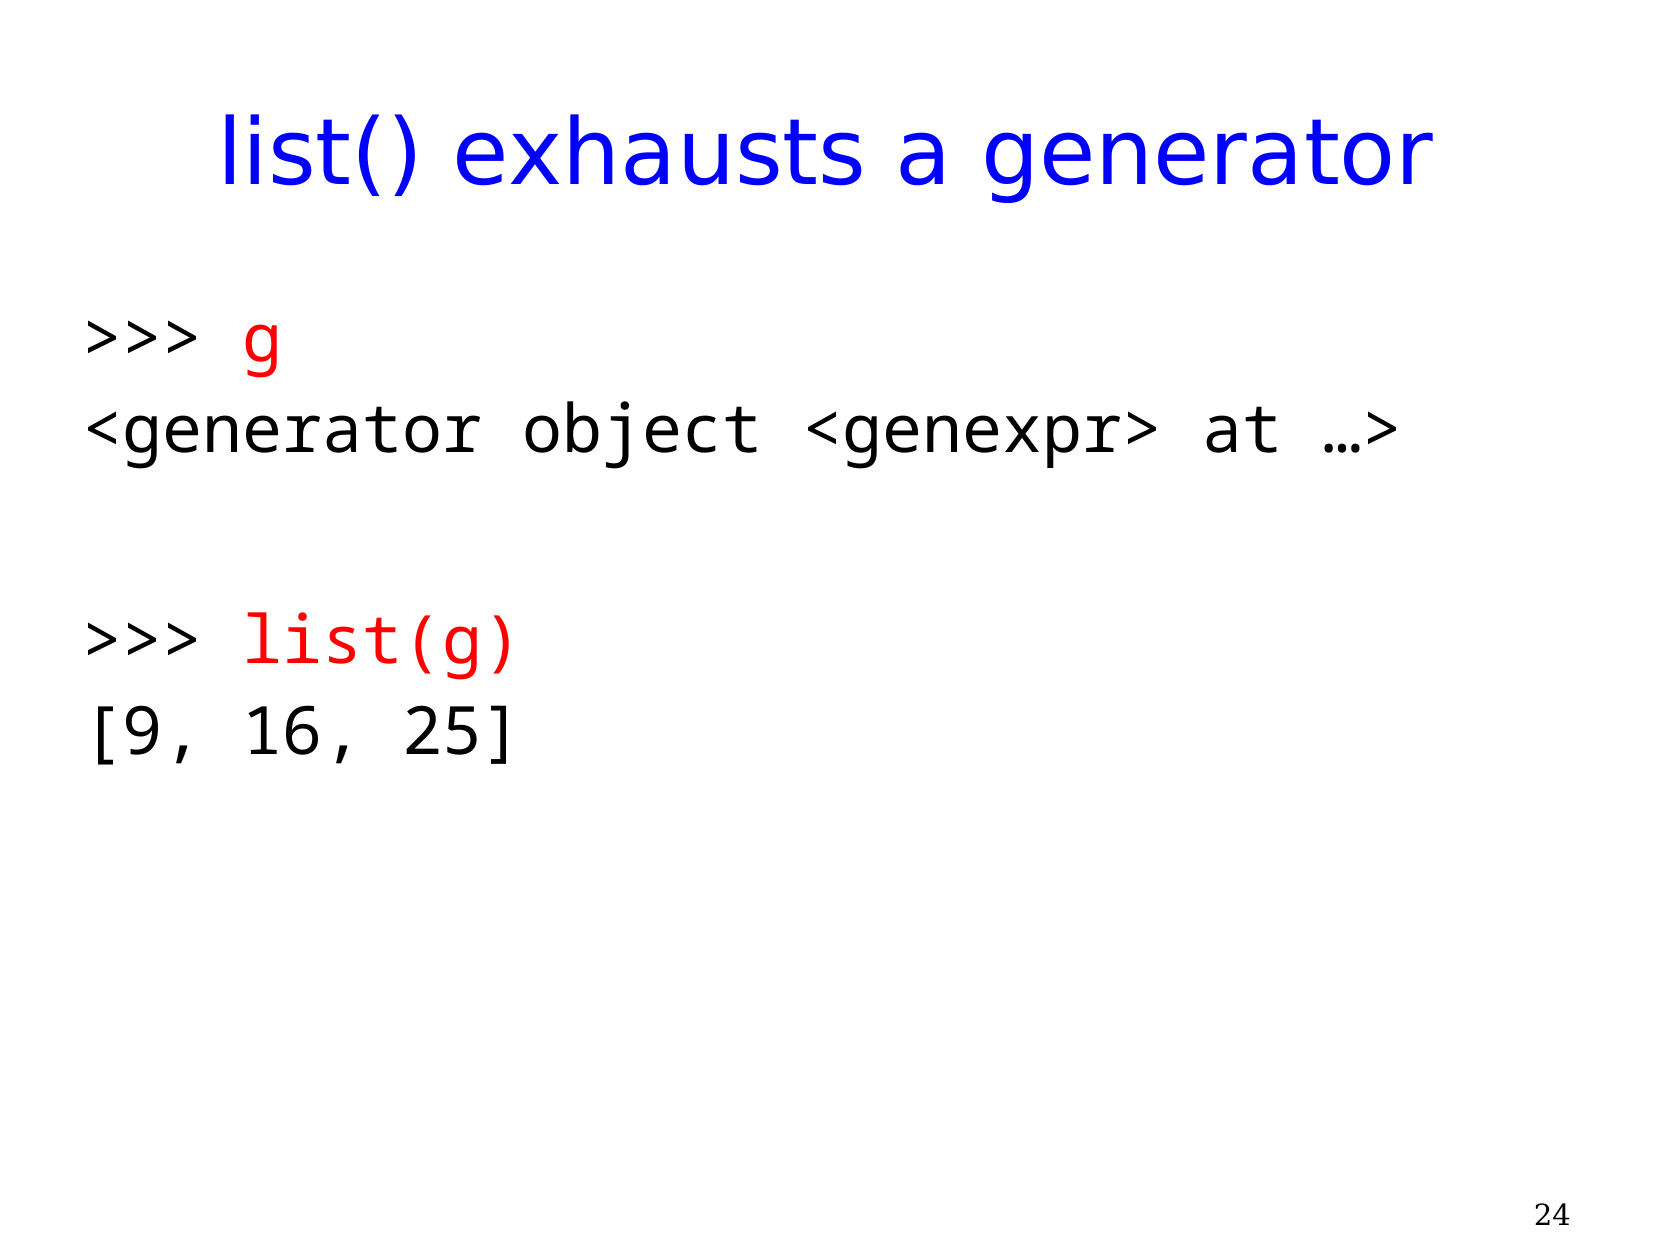

# list() exhausts a generator
>>> g
<generator object <genexpr> at …>
>>> list(g)
[9, 16, 25]
24